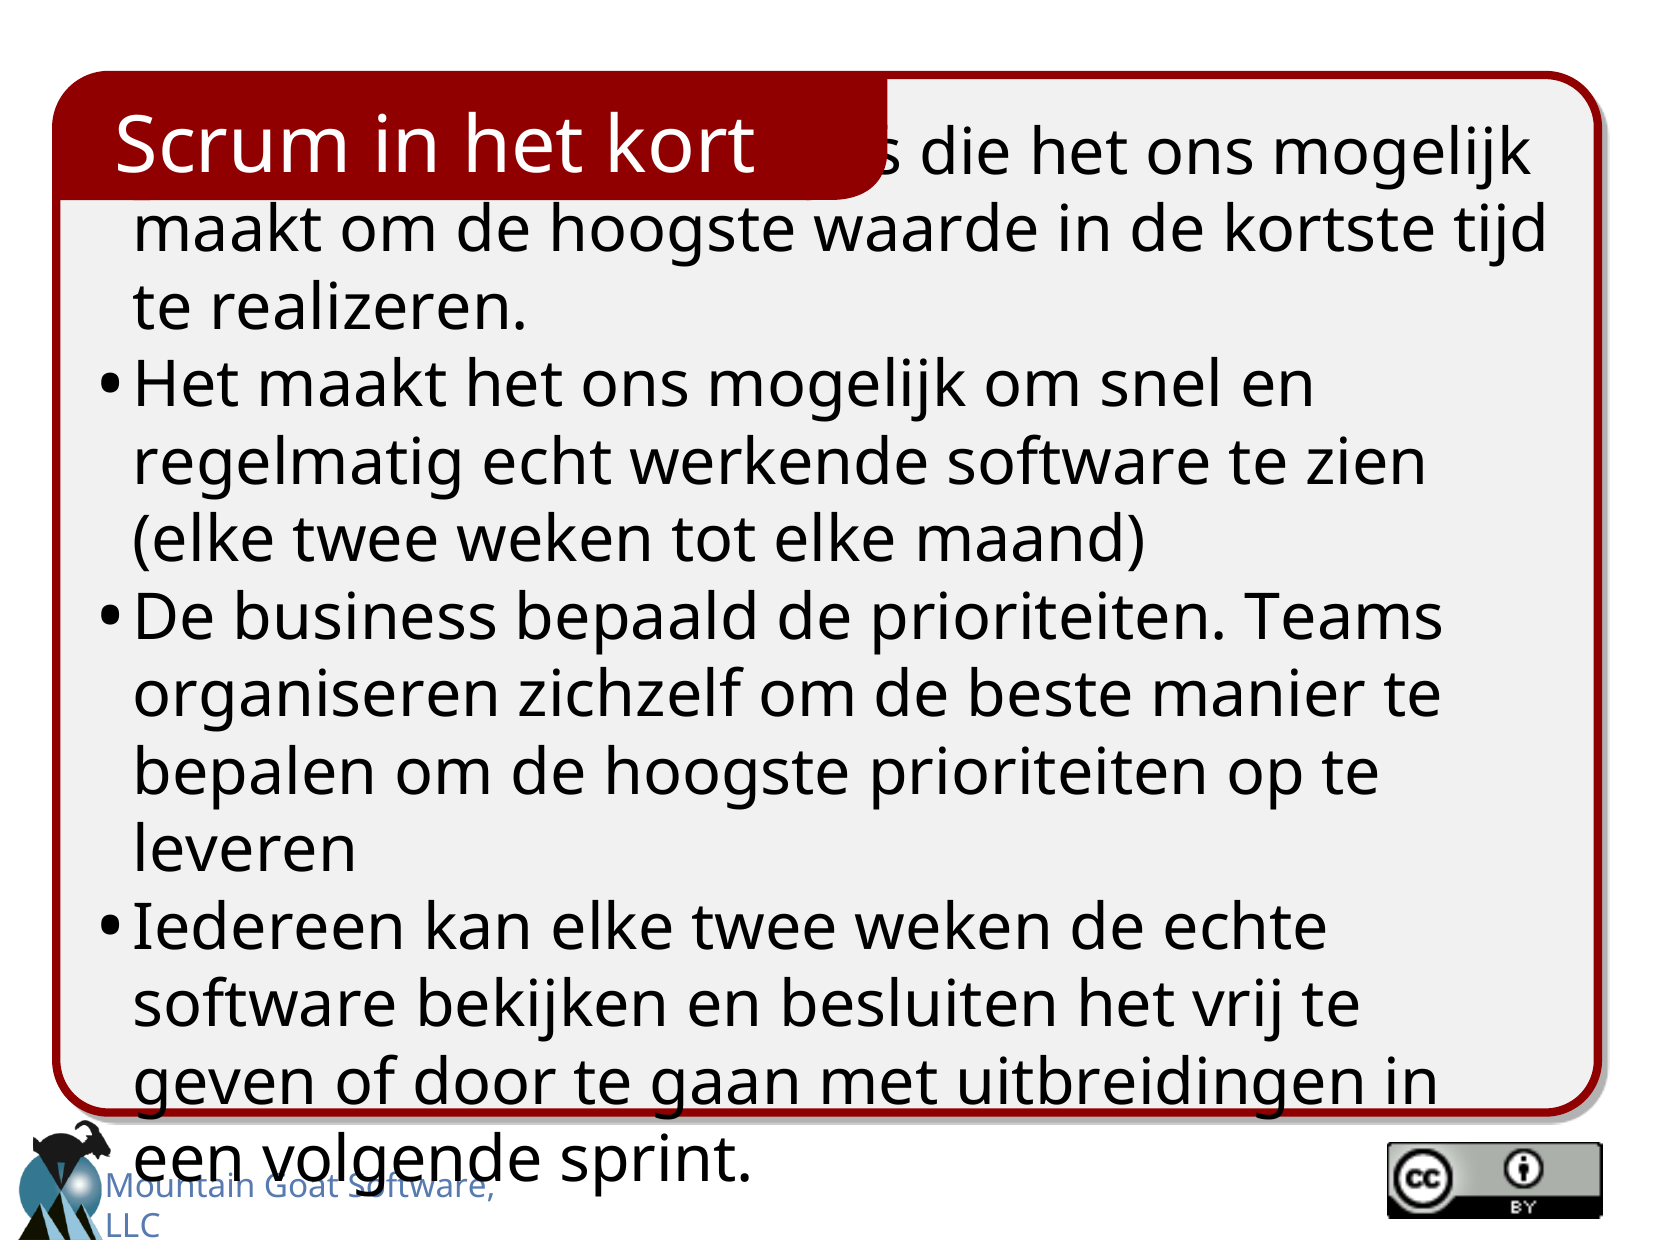

Scrum in het kort
Scrum is een agile proces die het ons mogelijk maakt om de hoogste waarde in de kortste tijd te realizeren.
Het maakt het ons mogelijk om snel en regelmatig echt werkende software te zien (elke twee weken tot elke maand)
De business bepaald de prioriteiten. Teams organiseren zichzelf om de beste manier te bepalen om de hoogste prioriteiten op te leveren
Iedereen kan elke twee weken de echte software bekijken en besluiten het vrij te geven of door te gaan met uitbreidingen in een volgende sprint.